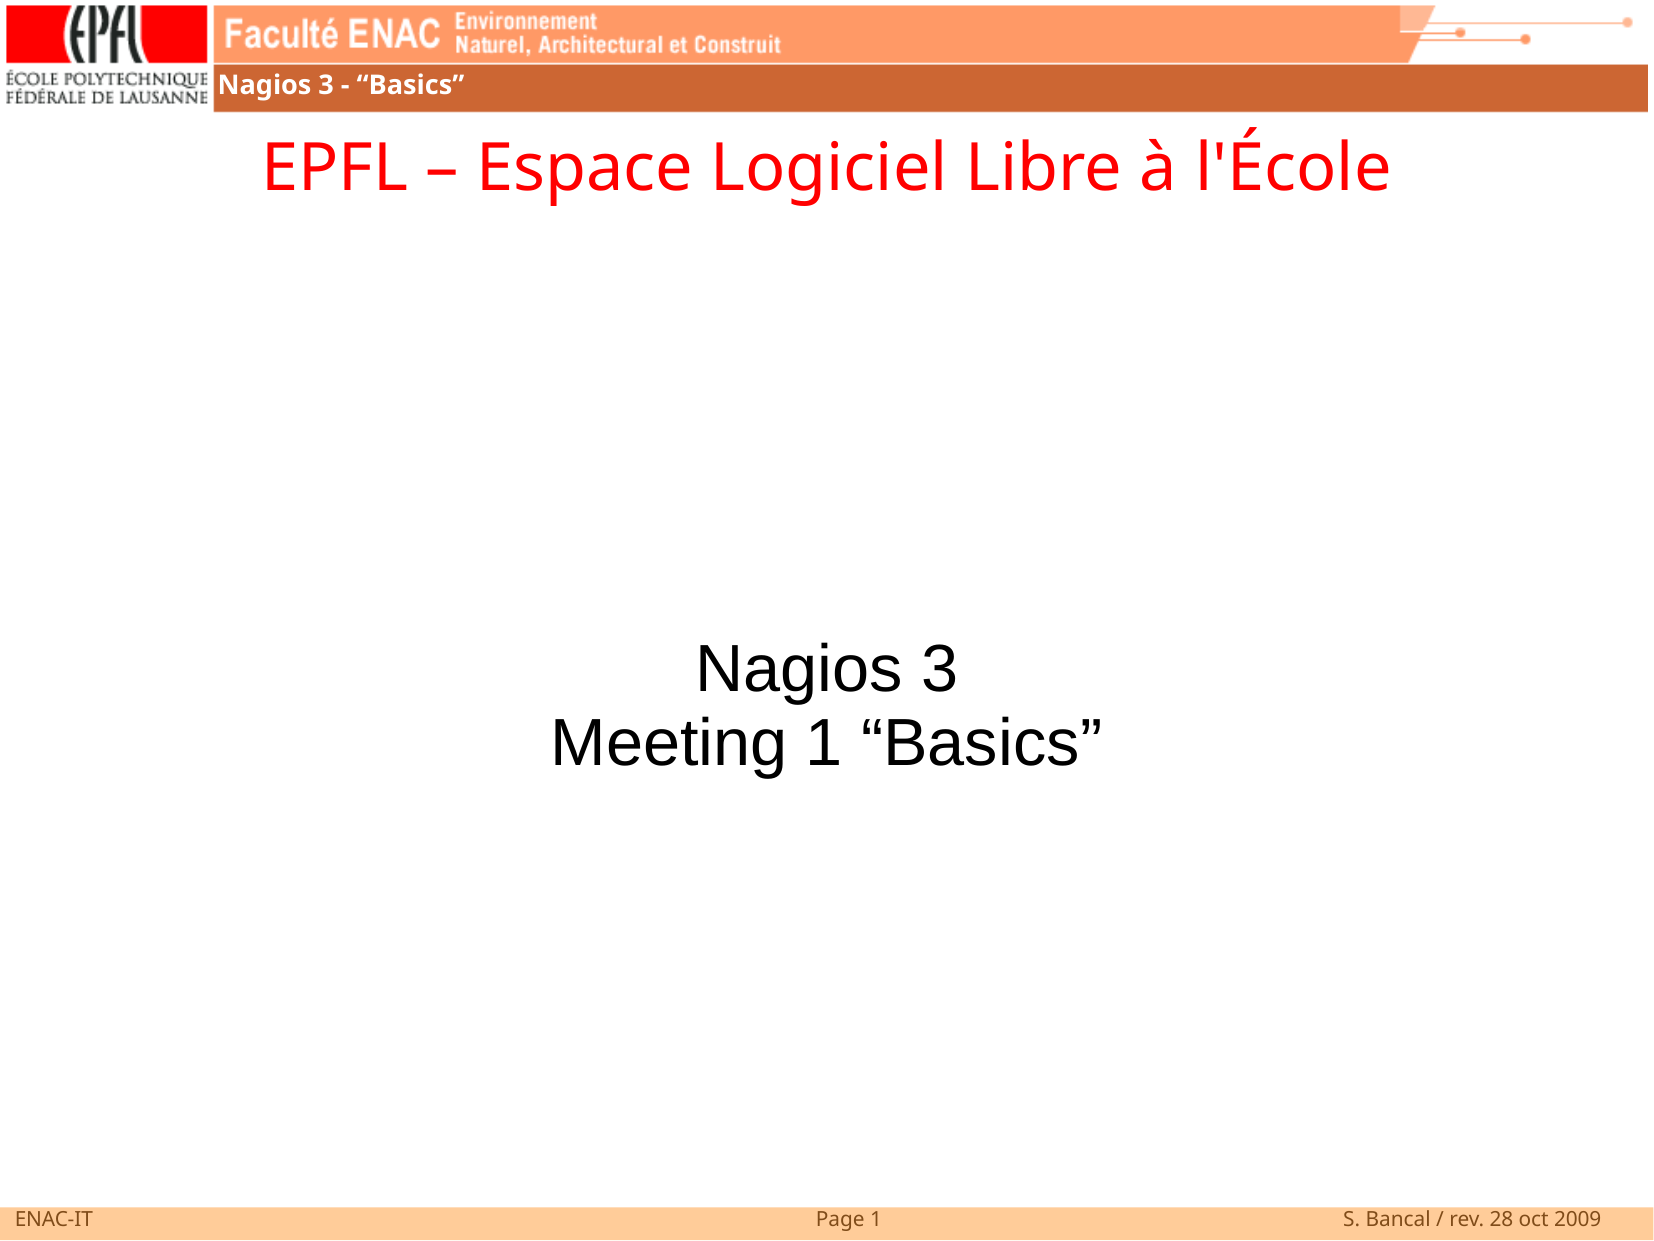

# EPFL – Espace Logiciel Libre à l'École
Nagios 3
Meeting 1 “Basics”